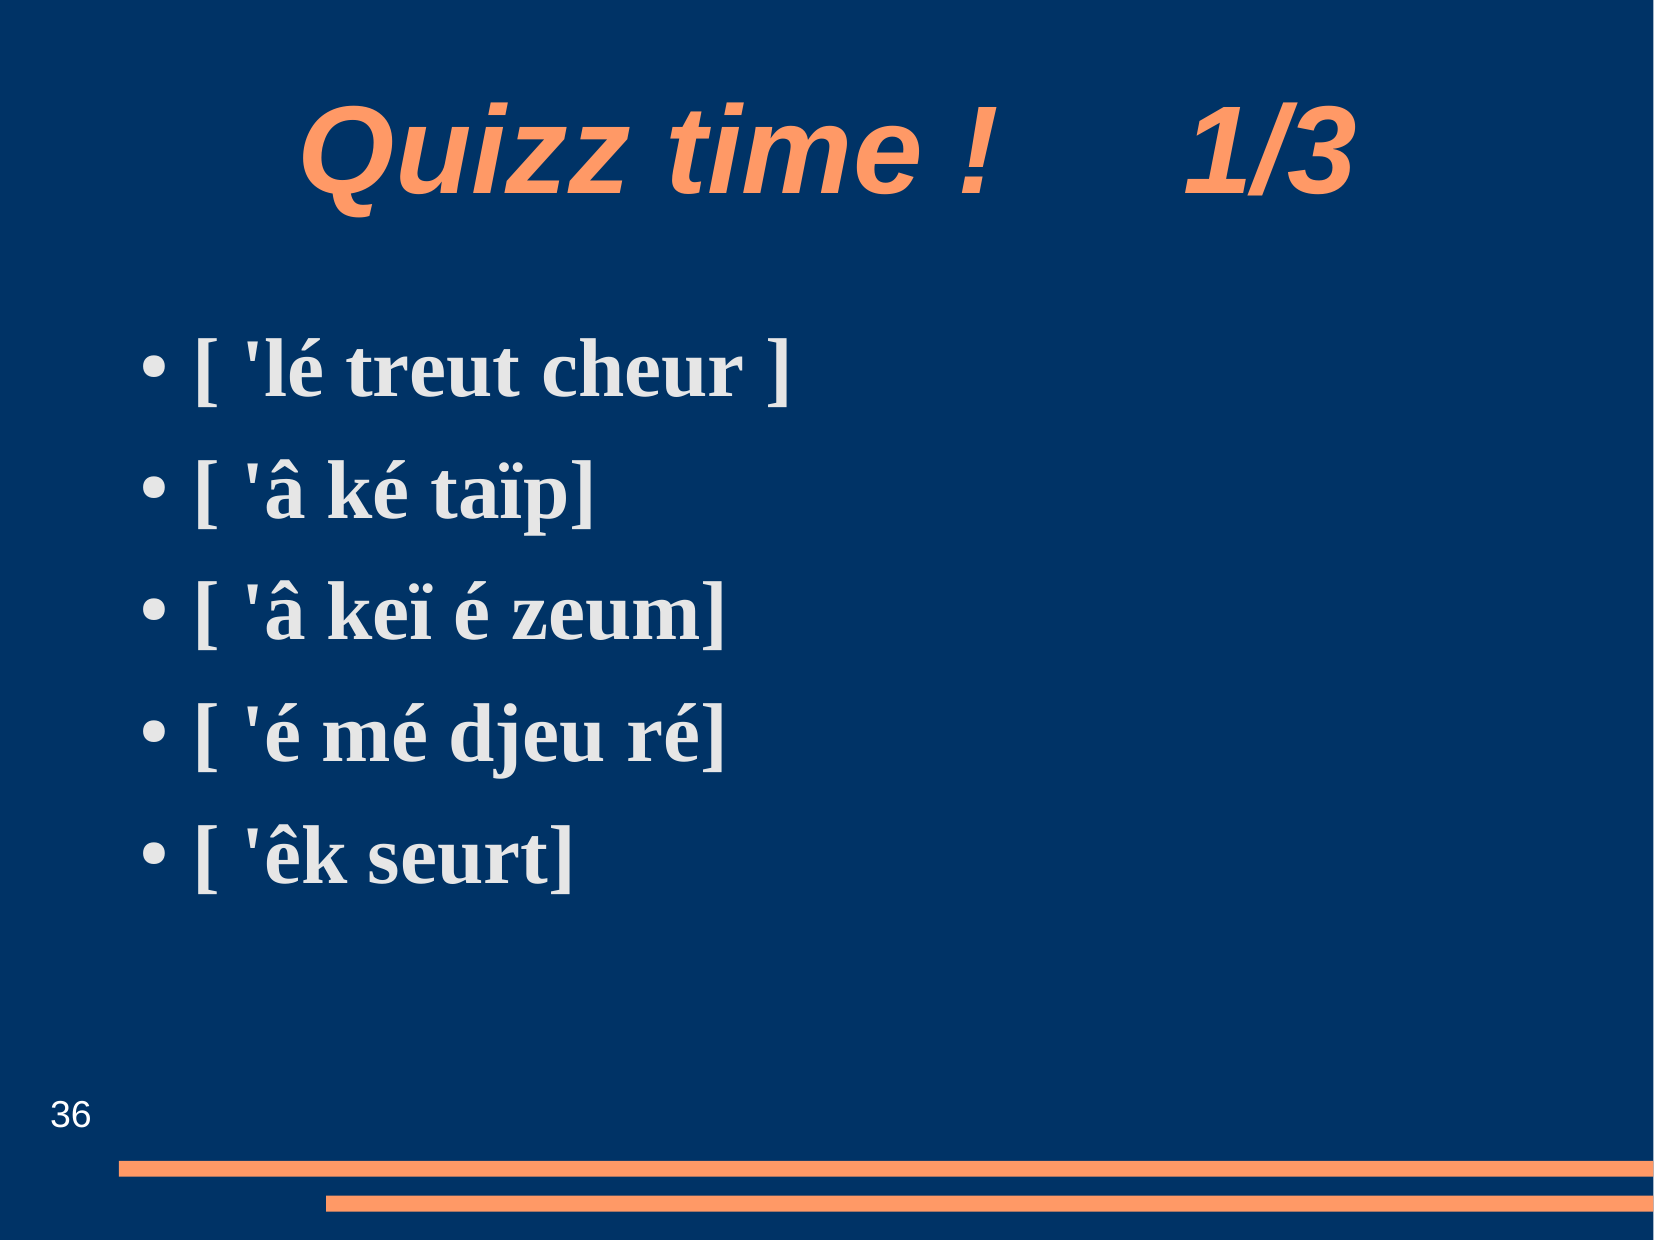

# Quizz time ! 			1/3
[ 'lé treut cheur ]
[ 'â ké taïp]
[ 'â keï é zeum]
[ 'é mé djeu ré]
[ 'êk seurt]